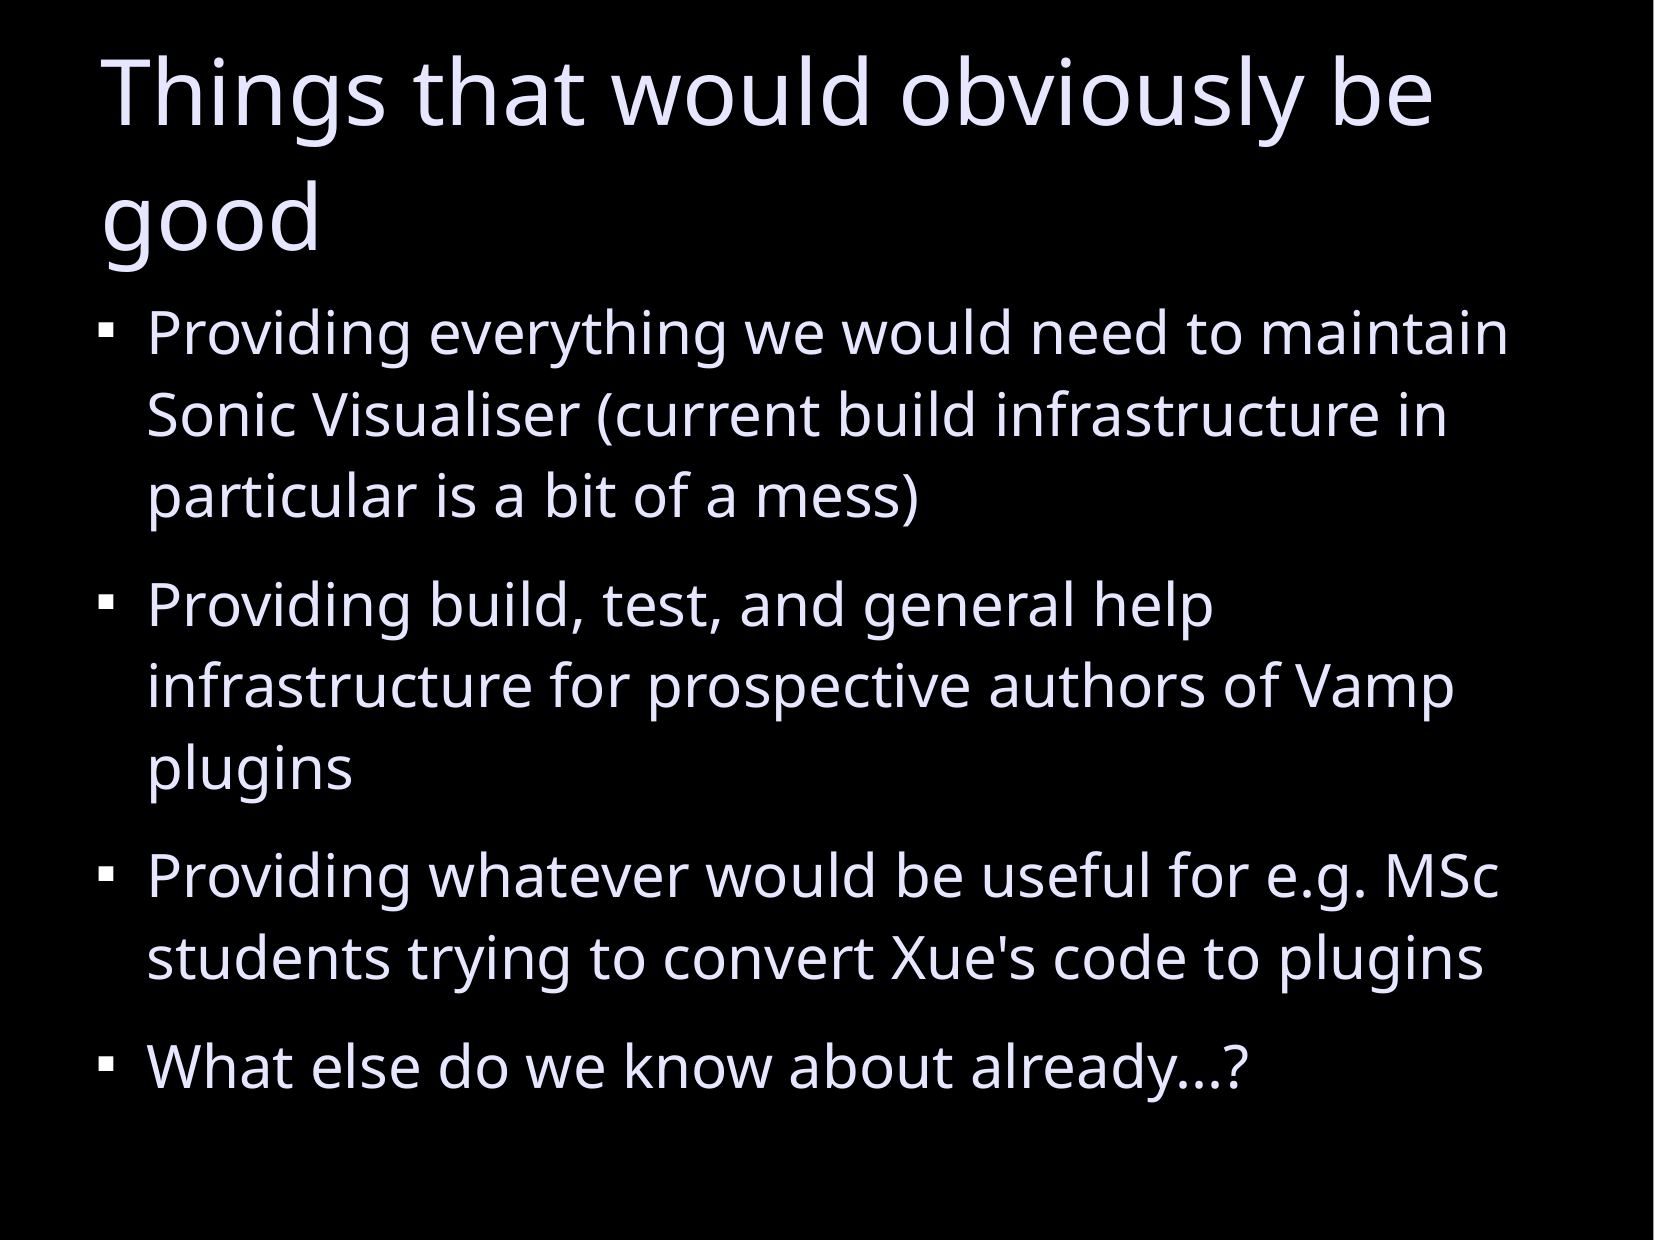

# Things that would obviously be good
Providing everything we would need to maintain Sonic Visualiser (current build infrastructure in particular is a bit of a mess)
Providing build, test, and general help infrastructure for prospective authors of Vamp plugins
Providing whatever would be useful for e.g. MSc students trying to convert Xue's code to plugins
What else do we know about already...?